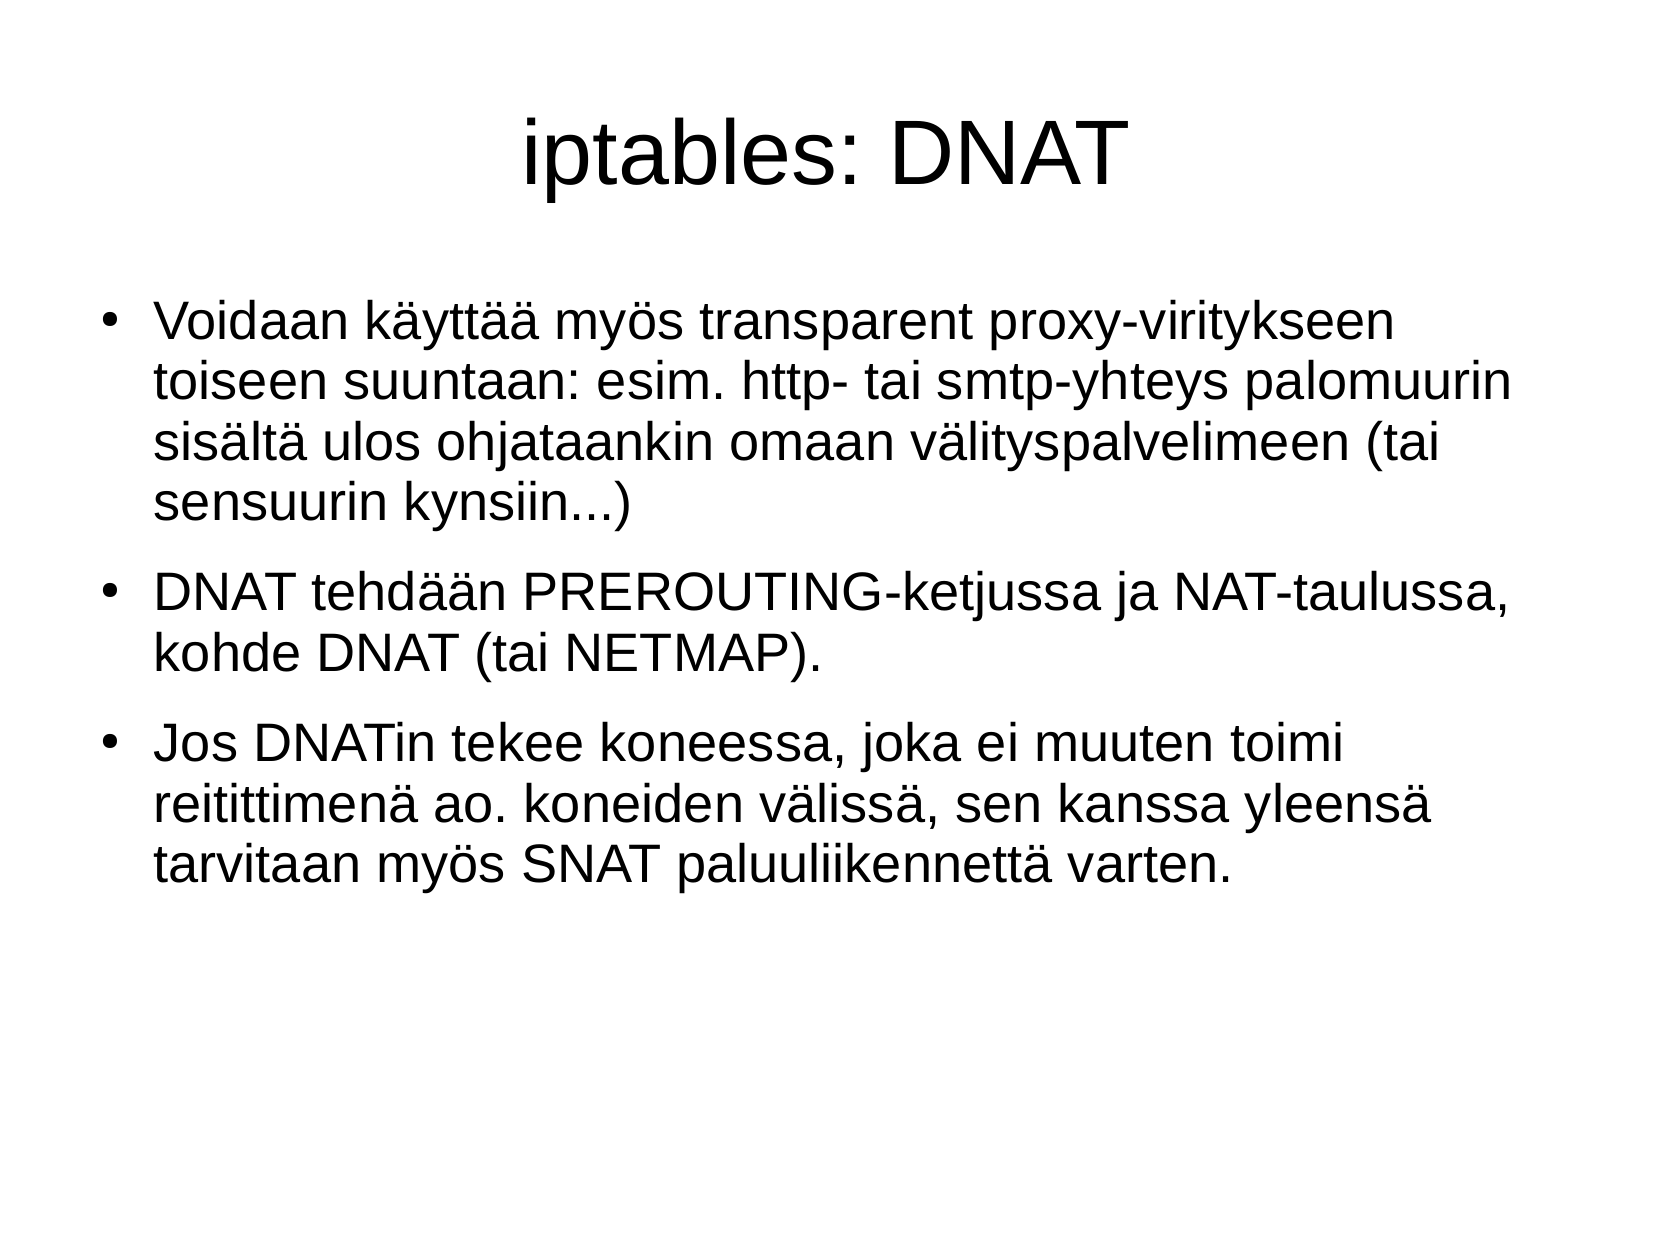

# iptables: DNAT
Voidaan käyttää myös transparent proxy-viritykseen toiseen suuntaan: esim. http- tai smtp-yhteys palomuurin sisältä ulos ohjataankin omaan välityspalvelimeen (tai sensuurin kynsiin...)
DNAT tehdään PREROUTING-ketjussa ja NAT-taulussa, kohde DNAT (tai NETMAP).
Jos DNATin tekee koneessa, joka ei muuten toimi reitittimenä ao. koneiden välissä, sen kanssa yleensä tarvitaan myös SNAT paluuliikennettä varten.